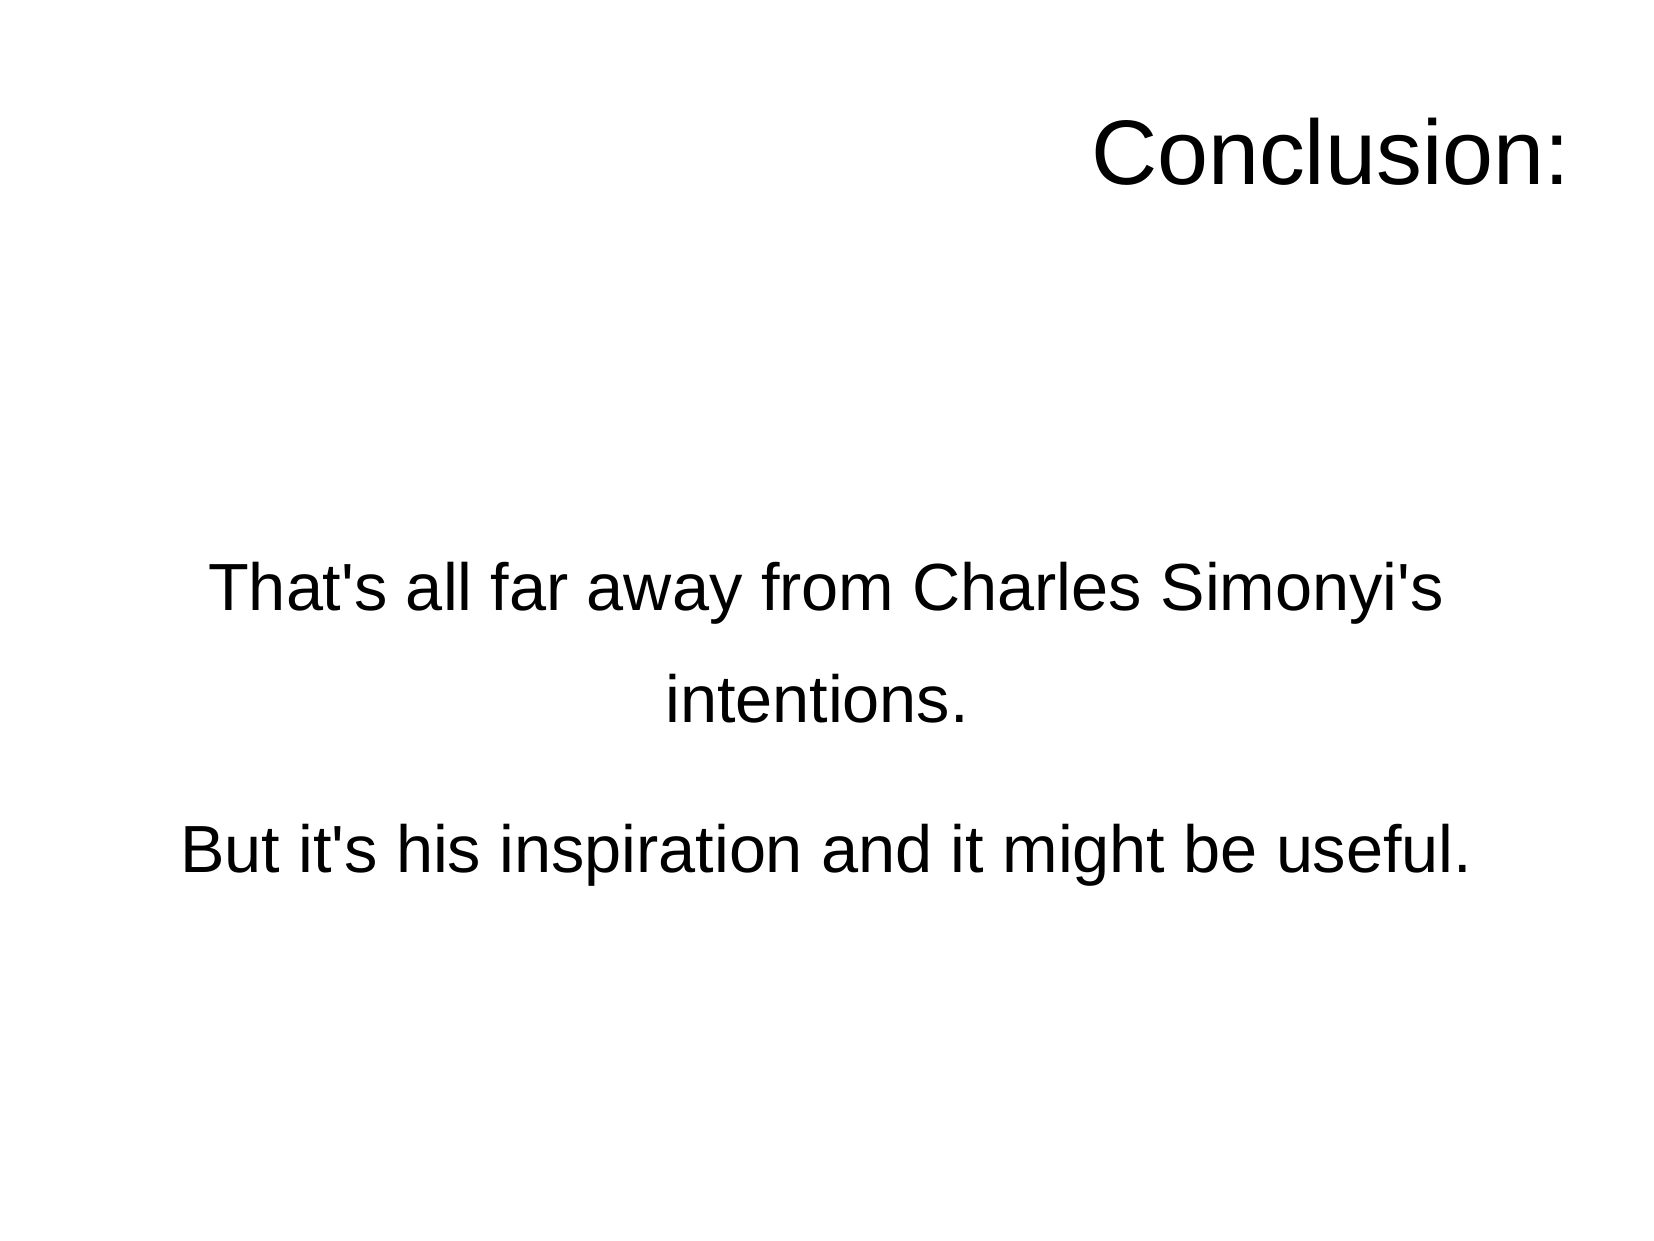

# Conclusion:
That's all far away from Charles Simonyi's intentions.
But it's his inspiration and it might be useful.